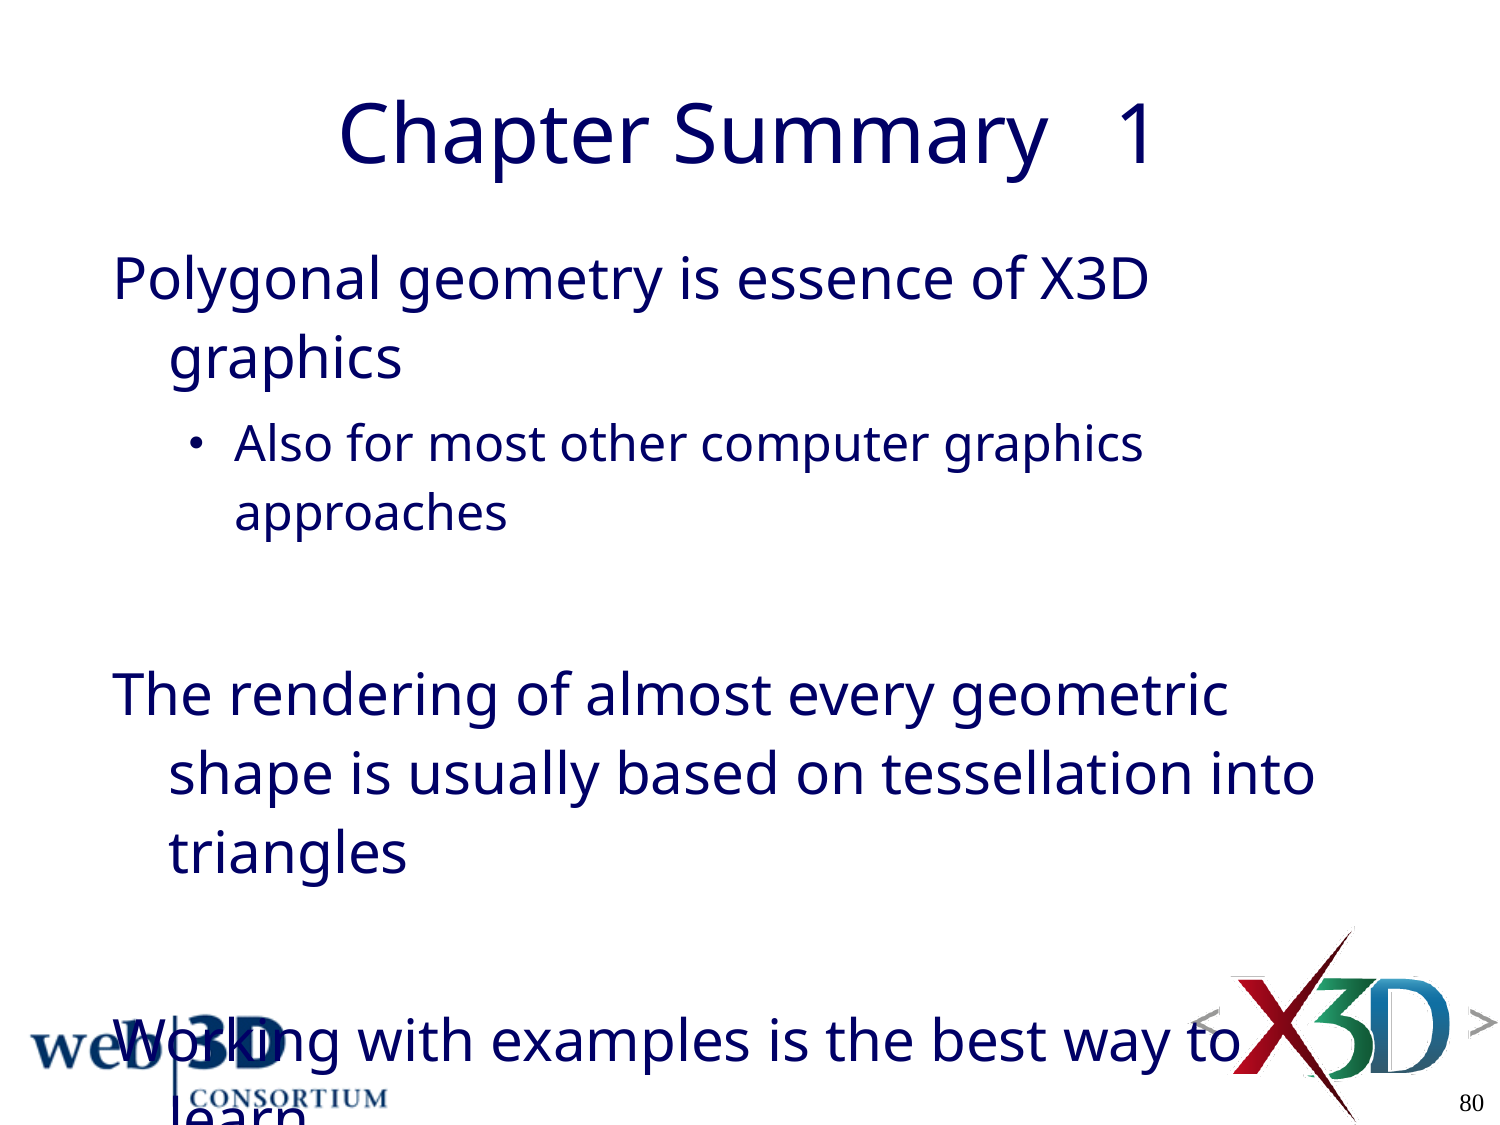

# Chapter Summary 1
Polygonal geometry is essence of X3D graphics
Also for most other computer graphics approaches
The rendering of almost every geometric shape is usually based on tessellation into triangles
Working with examples is the best way to learn.
Be patient, the principles are consistent, and practice helps make principles familiar.